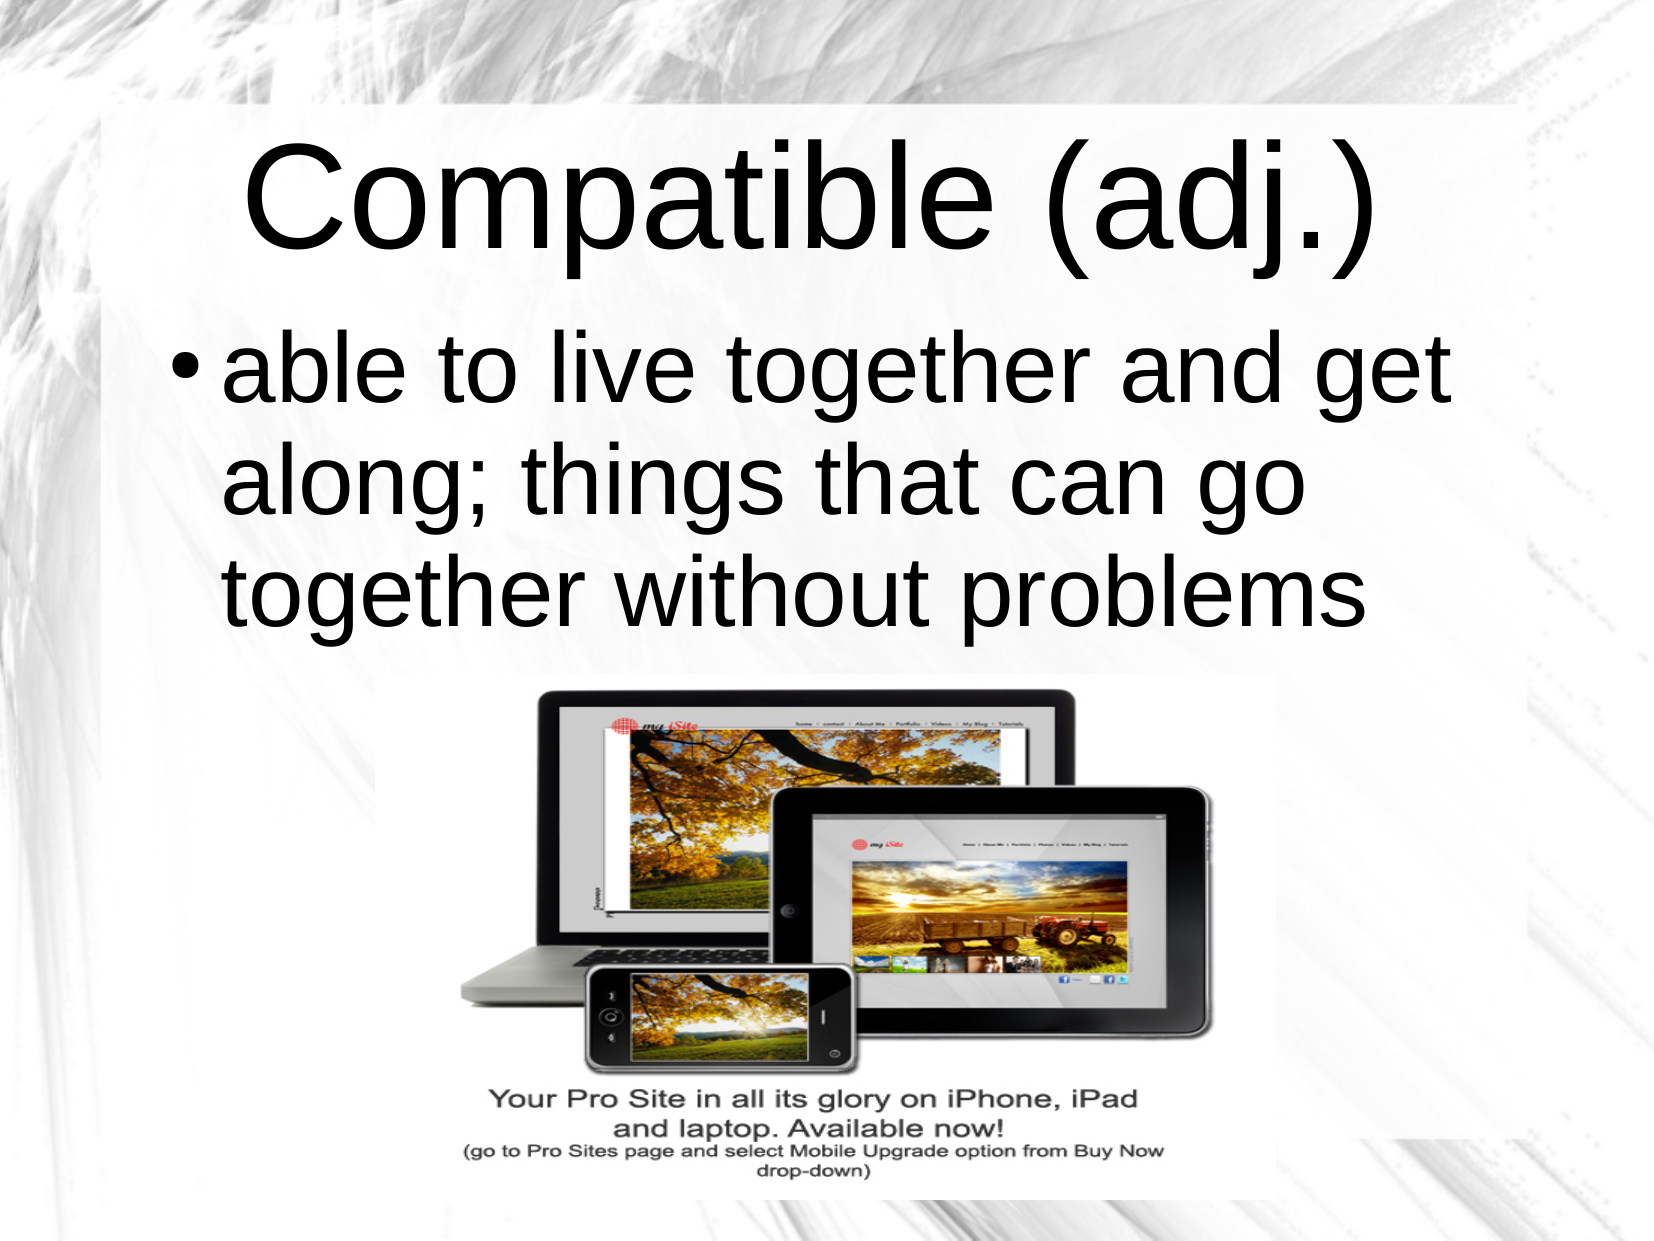

# Compatible (adj.)
able to live together and get along; things that can go together without problems